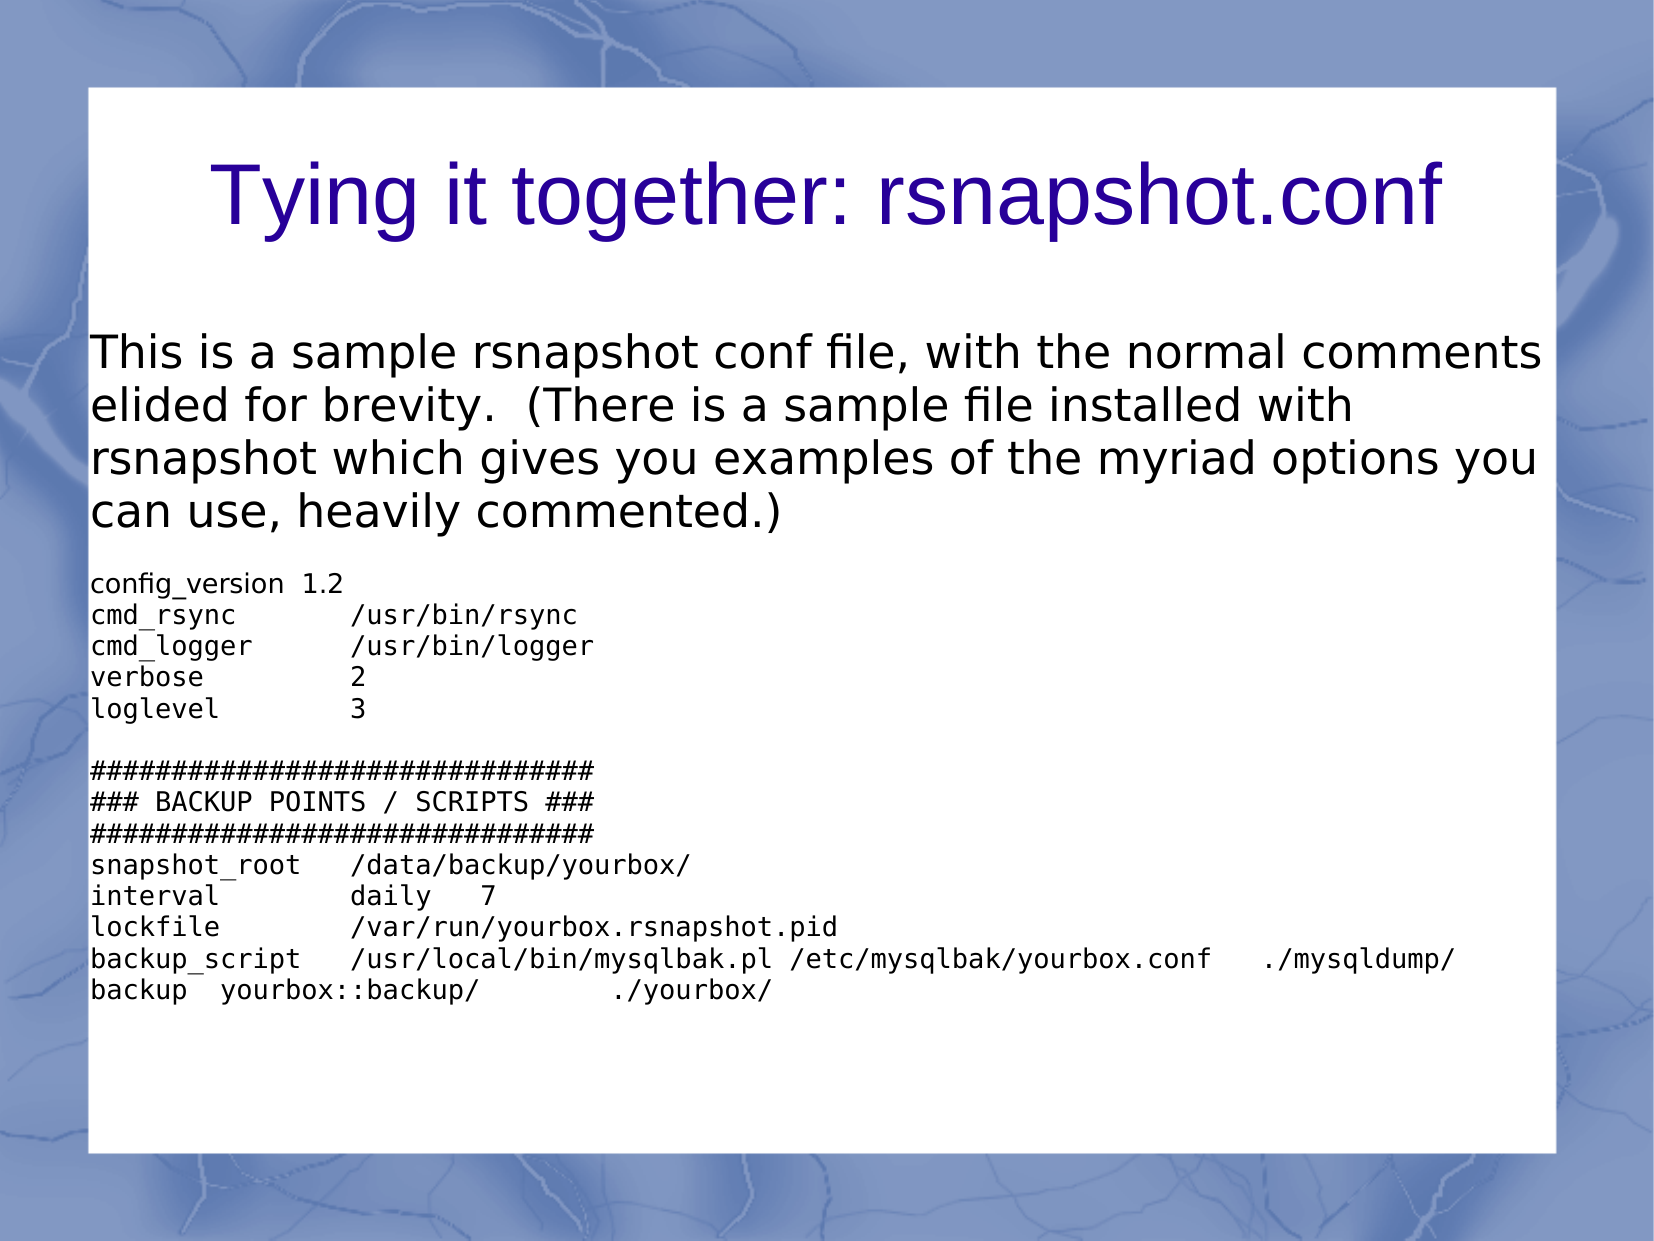

# Tying it together: rsnapshot.conf
This is a sample rsnapshot conf file, with the normal comments elided for brevity. (There is a sample file installed with rsnapshot which gives you examples of the myriad options you can use, heavily commented.)
config_version 1.2
cmd_rsync /usr/bin/rsync
cmd_logger /usr/bin/logger
verbose 2
loglevel 3
###############################
### BACKUP POINTS / SCRIPTS ###
###############################
snapshot_root /data/backup/yourbox/
interval daily 7
lockfile /var/run/yourbox.rsnapshot.pid
backup_script /usr/local/bin/mysqlbak.pl /etc/mysqlbak/yourbox.conf ./mysqldump/
backup yourbox::backup/ ./yourbox/